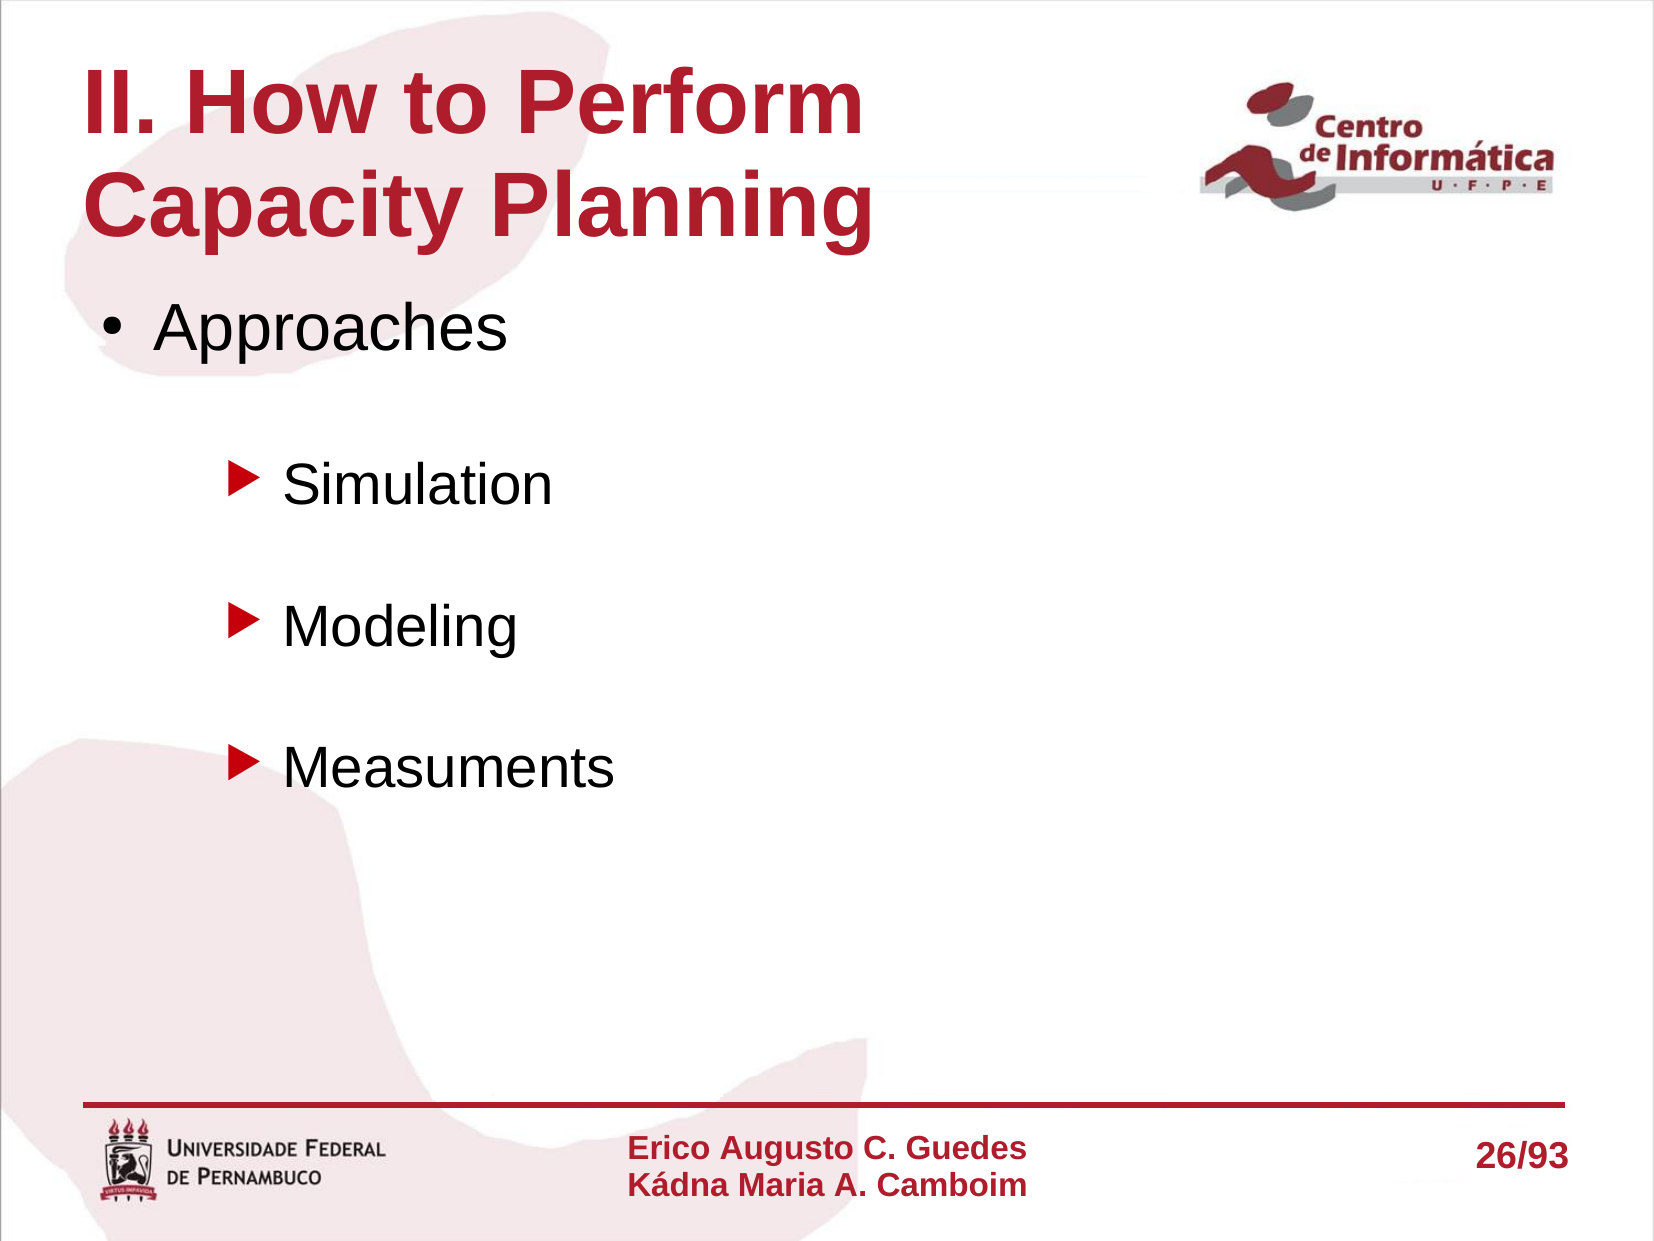

# II. How to Perform Capacity Planning
Approaches
 Simulation
 Modeling
 Measuments